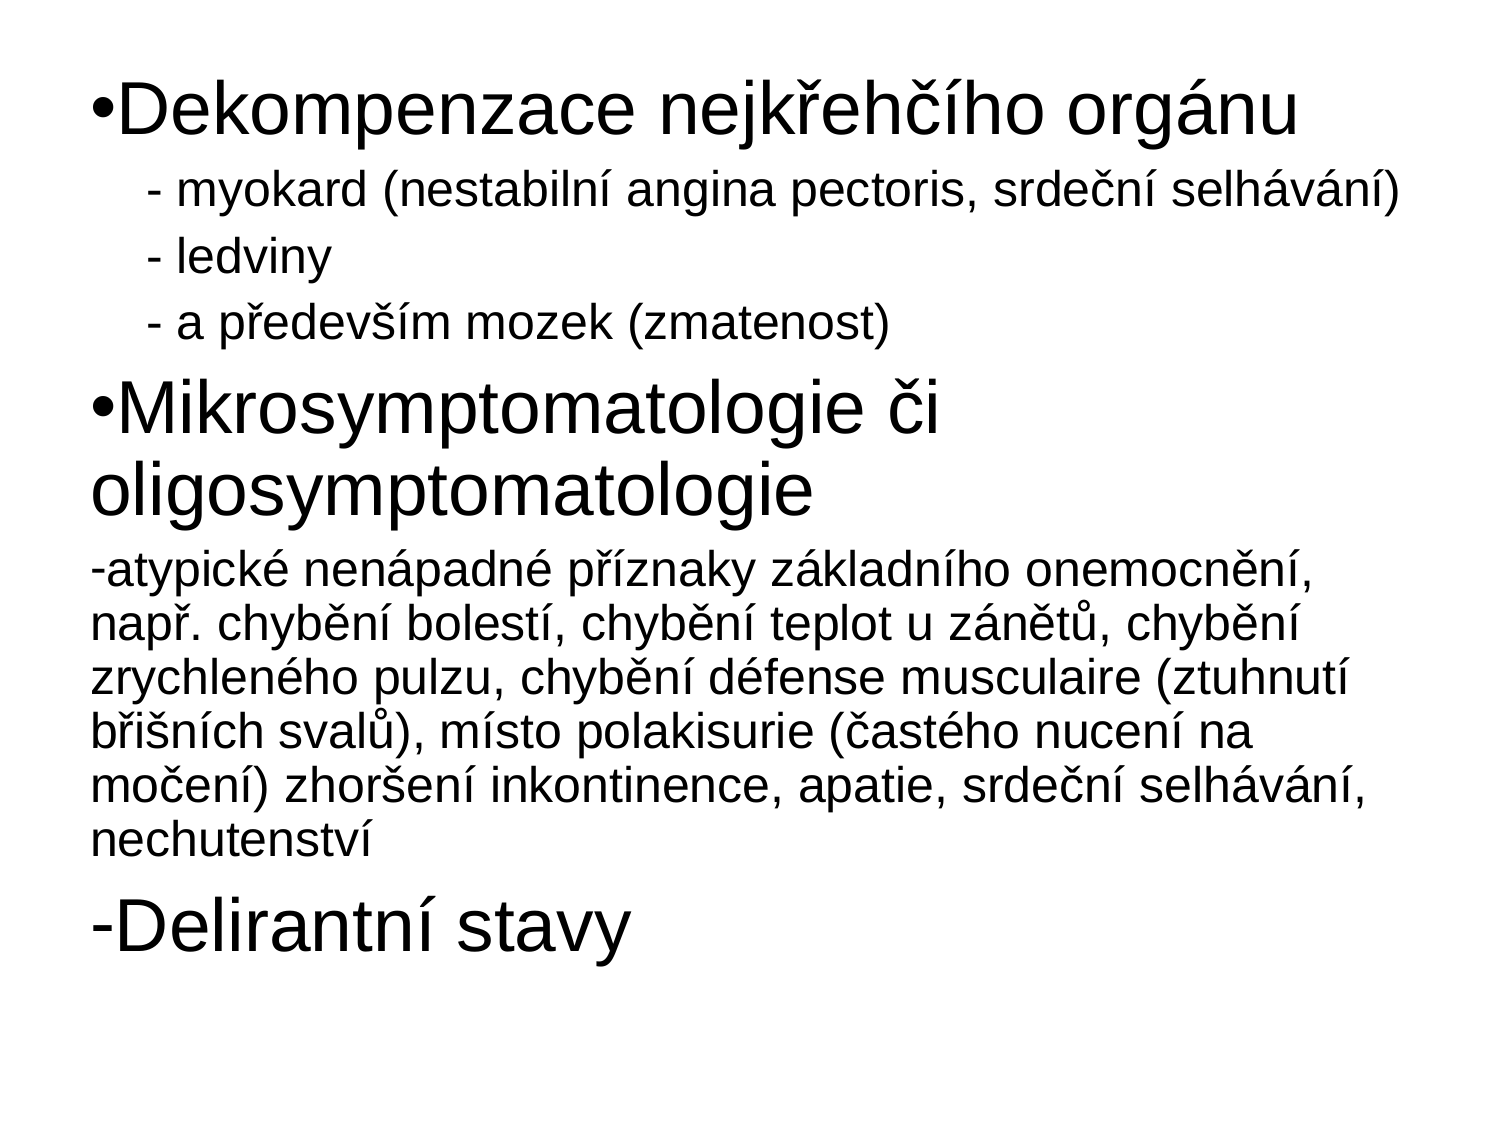

# Dekompenzace nejkřehčího orgánu
- myokard (nestabilní angina pectoris, srdeční selhávání)
- ledviny
- a především mozek (zmatenost)
Mikrosymptomatologie či oligosymptomatologie
atypické nenápadné příznaky základního onemocnění, např. chybění bolestí, chybění teplot u zánětů, chybění zrychleného pulzu, chybění défense musculaire (ztuhnutí břišních svalů), místo polakisurie (častého nucení na močení) zhoršení inkontinence, apatie, srdeční selhávání, nechutenství
Delirantní stavy